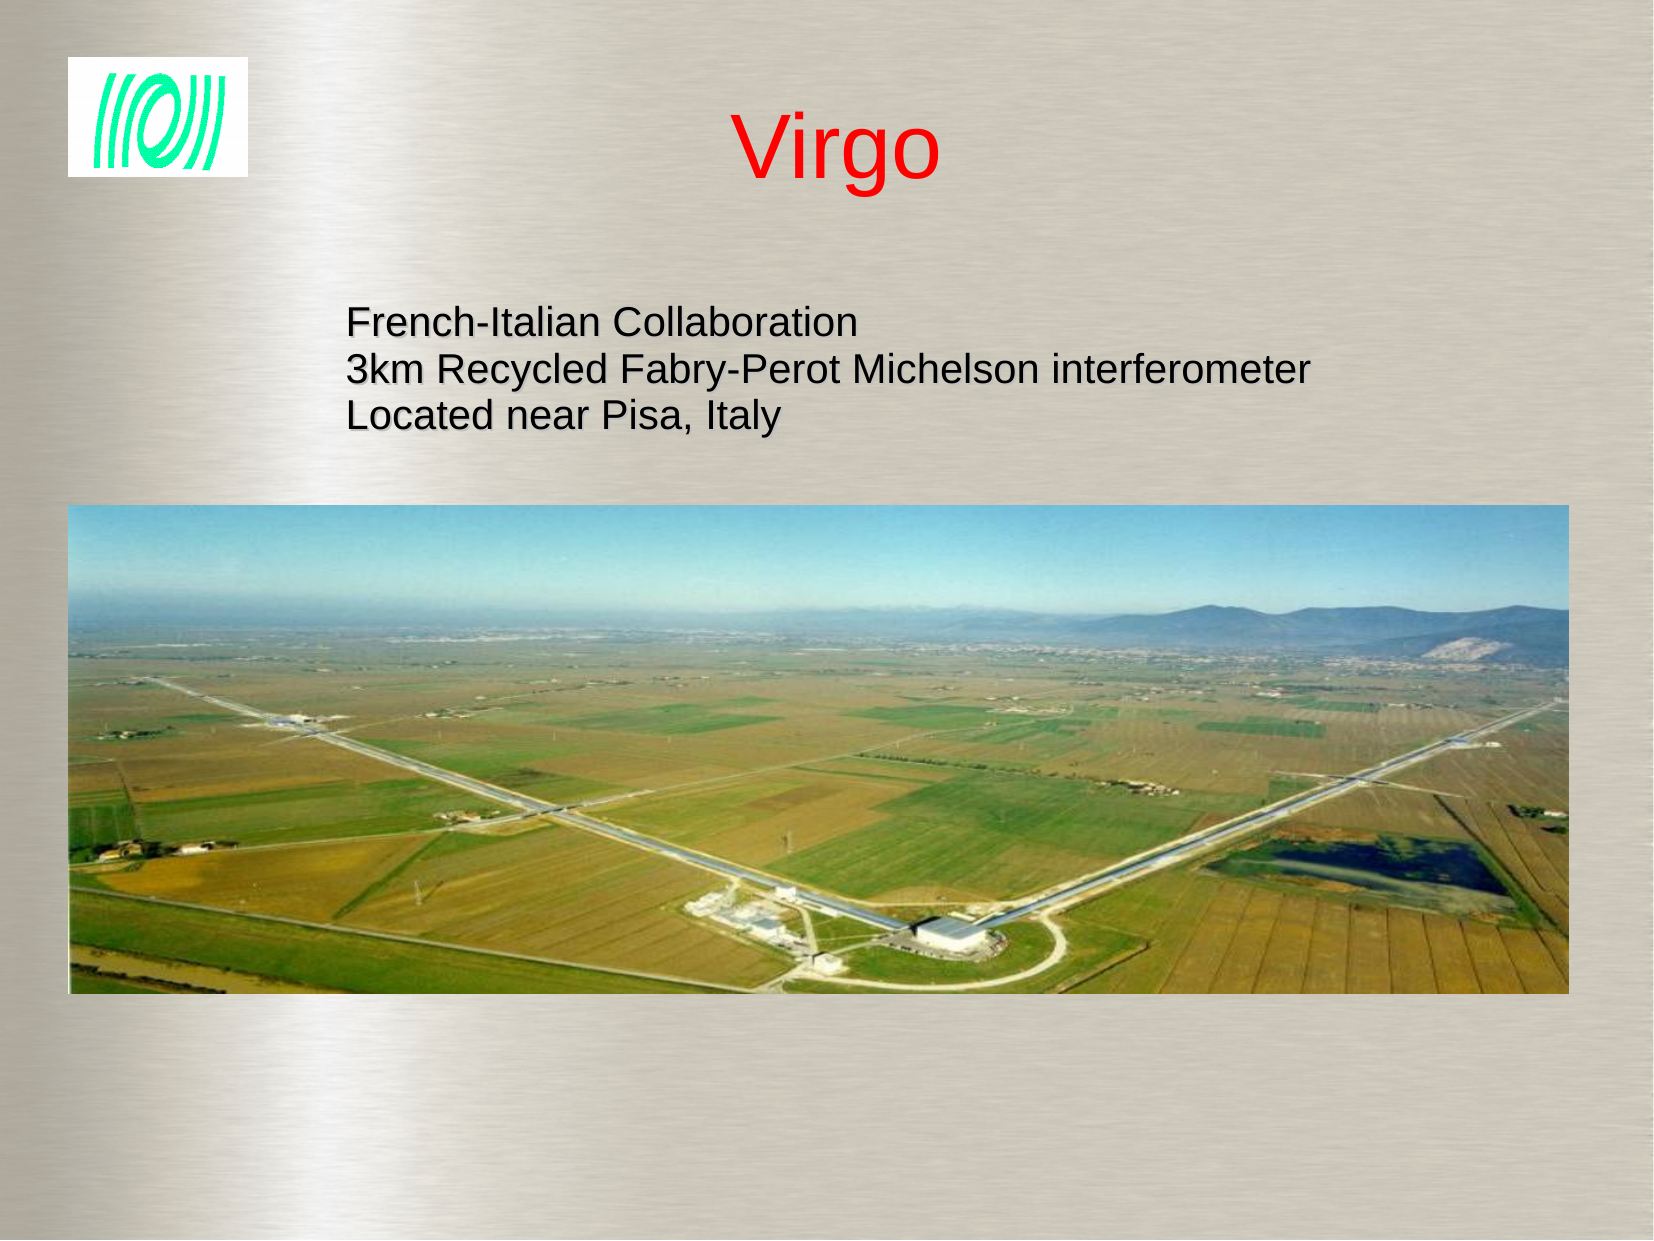

# Virgo
French-Italian Collaboration
3km Recycled Fabry-Perot Michelson interferometer
Located near Pisa, Italy